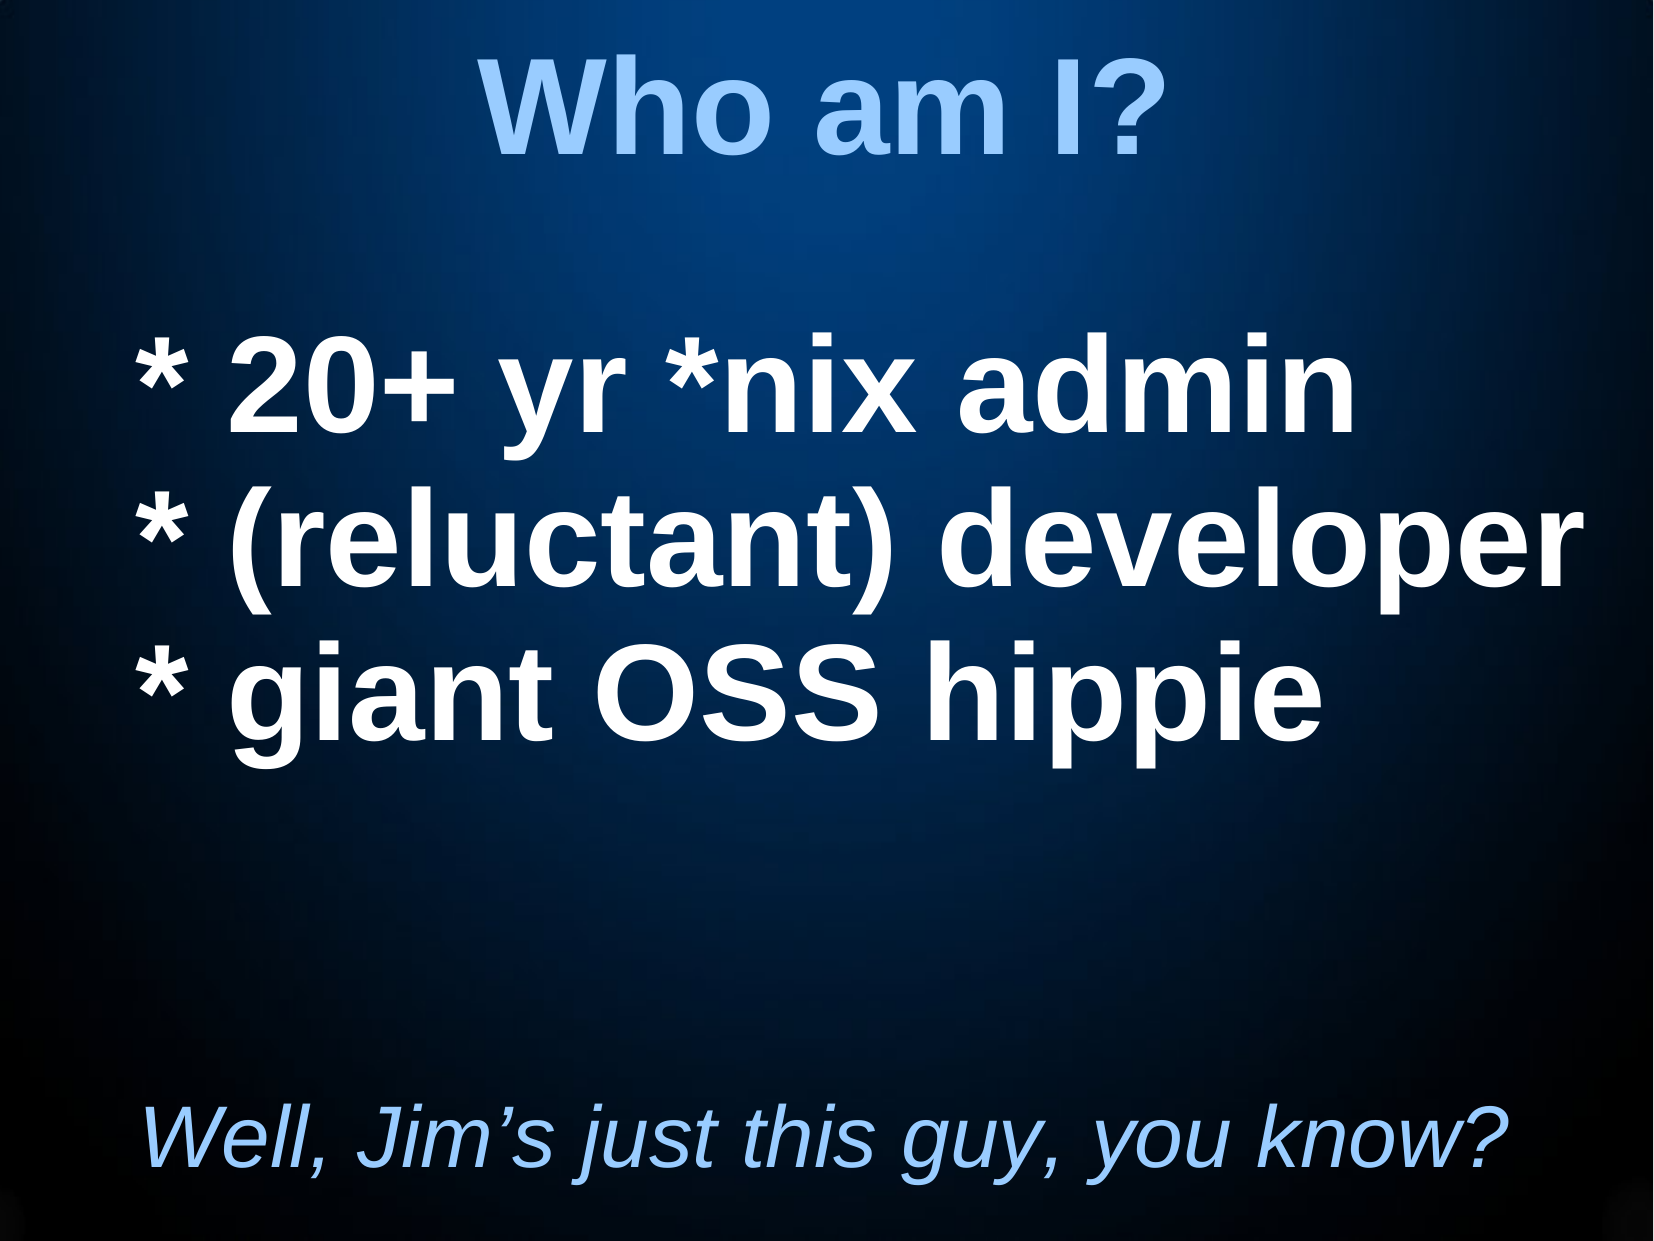

# Who am I?
* 20+ yr *nix admin
* (reluctant) developer
* giant OSS hippie
Well, Jim’s just this guy, you know?